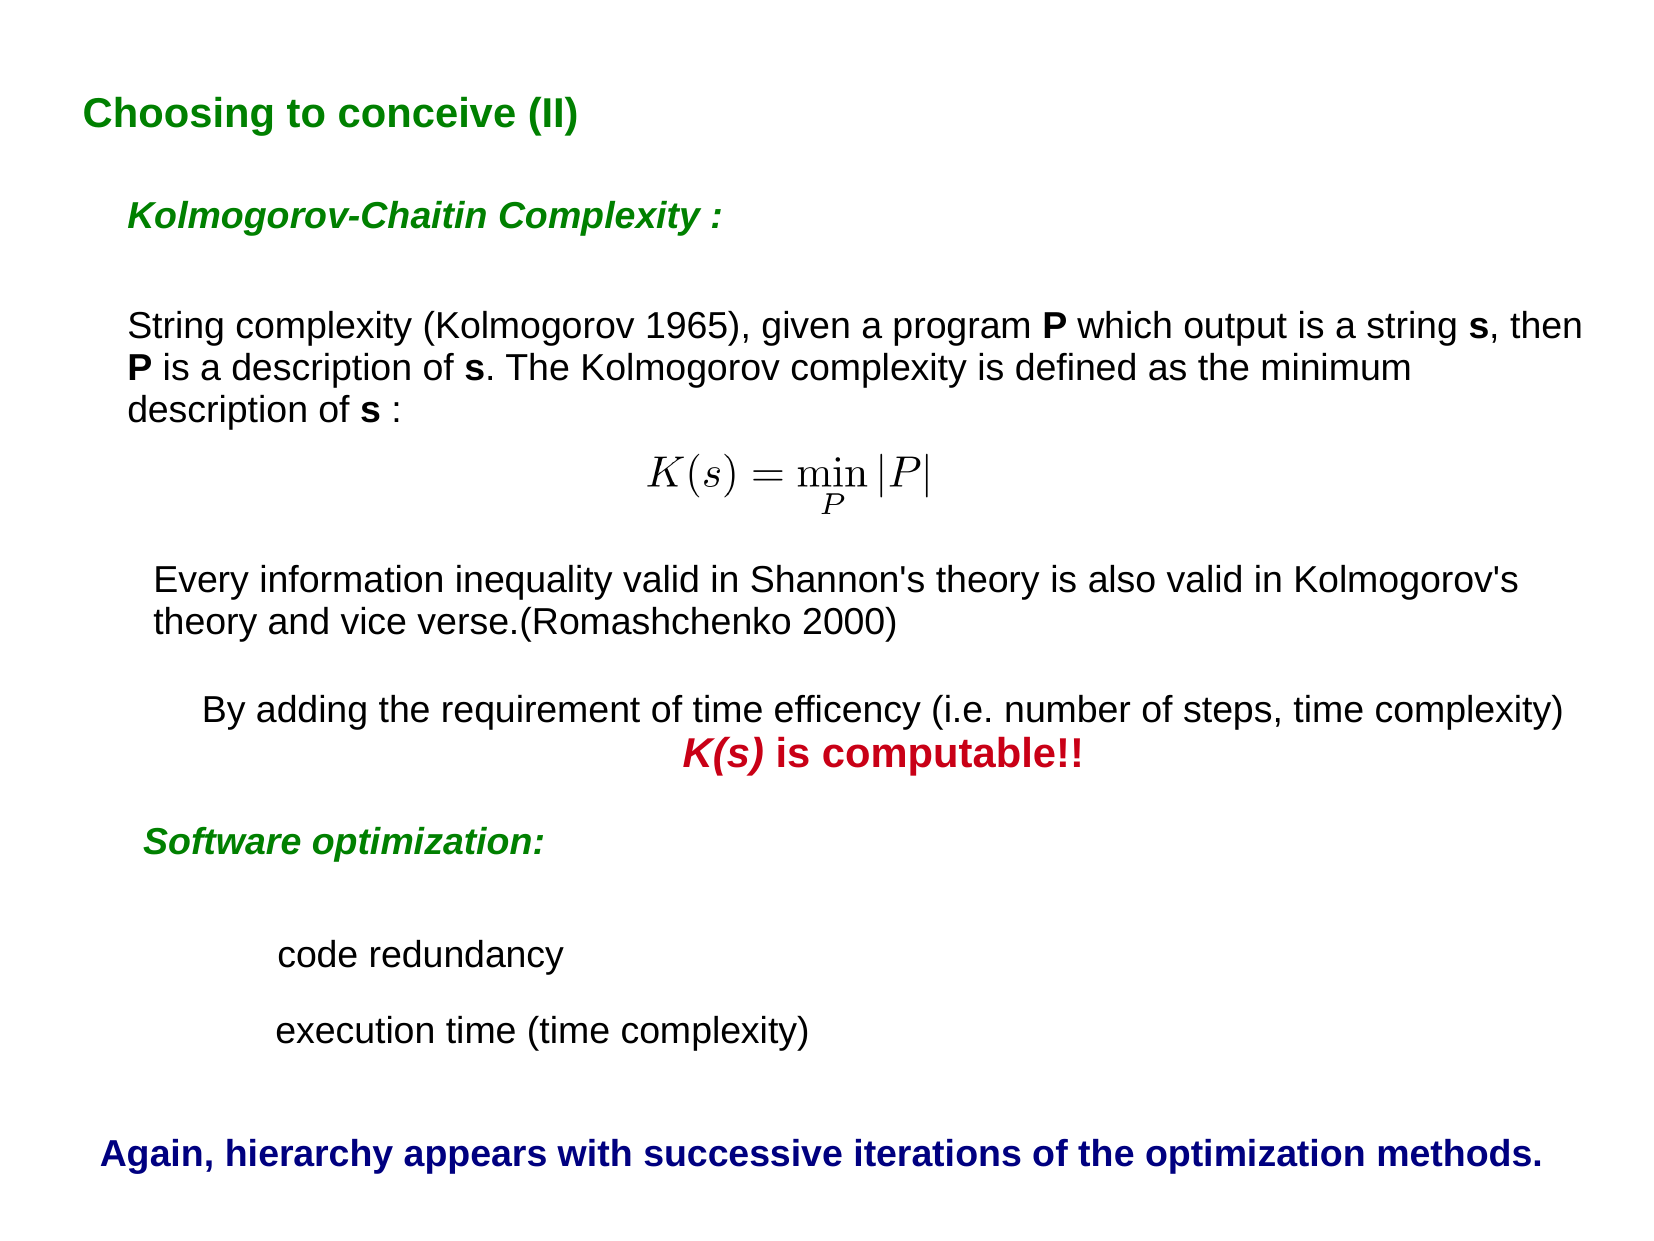

# Choosing to conceive (II)
Kolmogorov-Chaitin Complexity :
String complexity (Kolmogorov 1965), given a program P which output is a string s, then P is a description of s. The Kolmogorov complexity is defined as the minimum description of s :
Every information inequality valid in Shannon's theory is also valid in Kolmogorov's theory and vice verse.(Romashchenko 2000)
By adding the requirement of time efficency (i.e. number of steps, time complexity)
K(s) is computable!!
Software optimization:
code redundancy
execution time (time complexity)
Again, hierarchy appears with successive iterations of the optimization methods.